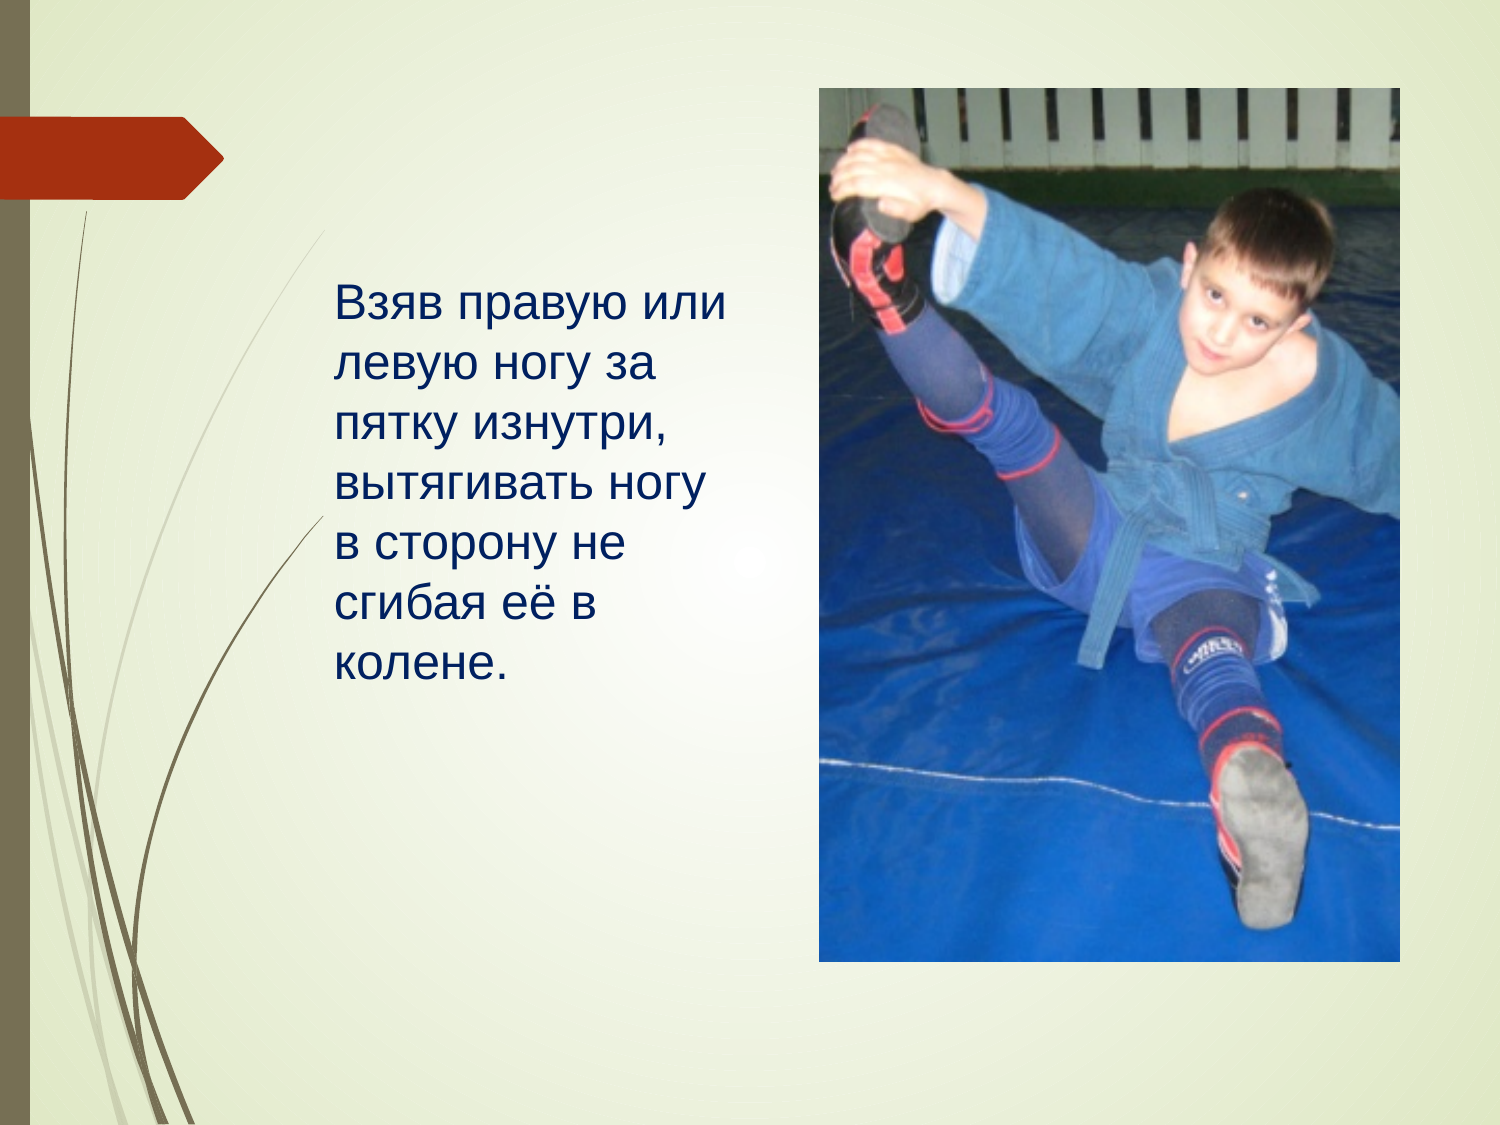

#
Взяв правую или левую ногу за пятку изнутри, вытягивать ногу в сторону не сгибая её в колене.